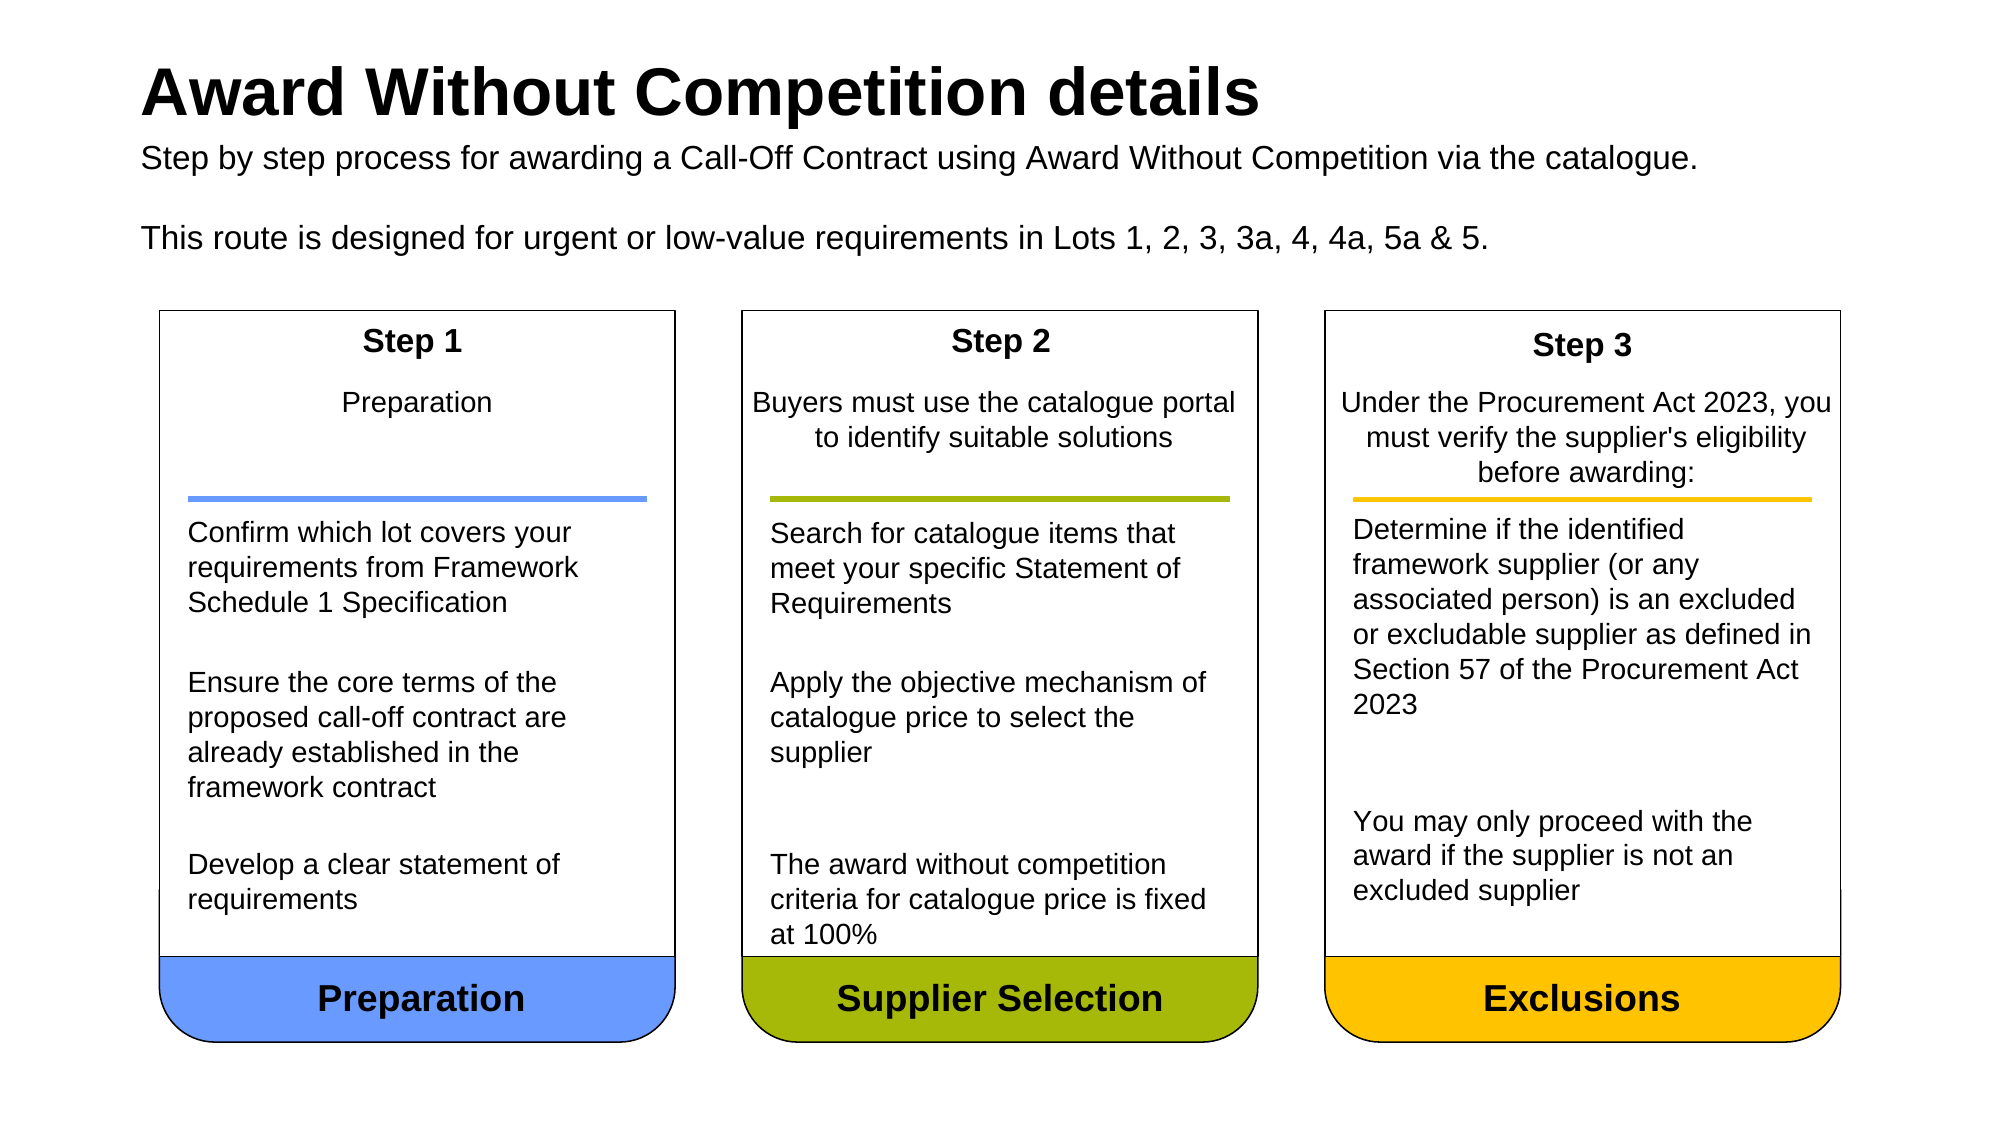

# Award Without Competition details
Step by step process for awarding a Call-Off Contract using Award Without Competition via the catalogue.
This route is designed for urgent or low-value requirements in Lots 1, 2, 3, 3a, 4, 4a, 5a & 5.
Step 1
Preparation
Step 2
Buyers must use the catalogue portal to identify suitable solutions
Step 3
Under the Procurement Act 2023, you must verify the supplier's eligibility before awarding:
Determine if the identified framework supplier (or any associated person) is an excluded or excludable supplier as defined in Section 57 of the Procurement Act 2023
Confirm which lot covers your requirements from Framework Schedule 1 Specification
Search for catalogue items that meet your specific Statement of Requirements
Ensure the core terms of the proposed call-off contract are already established in the framework contract
Apply the objective mechanism of catalogue price to select the supplier
You may only proceed with the award if the supplier is not an excluded supplier
Develop a clear statement of requirements
The award without competition criteria for catalogue price is fixed at 100%
Preparation
Supplier Selection
Exclusions